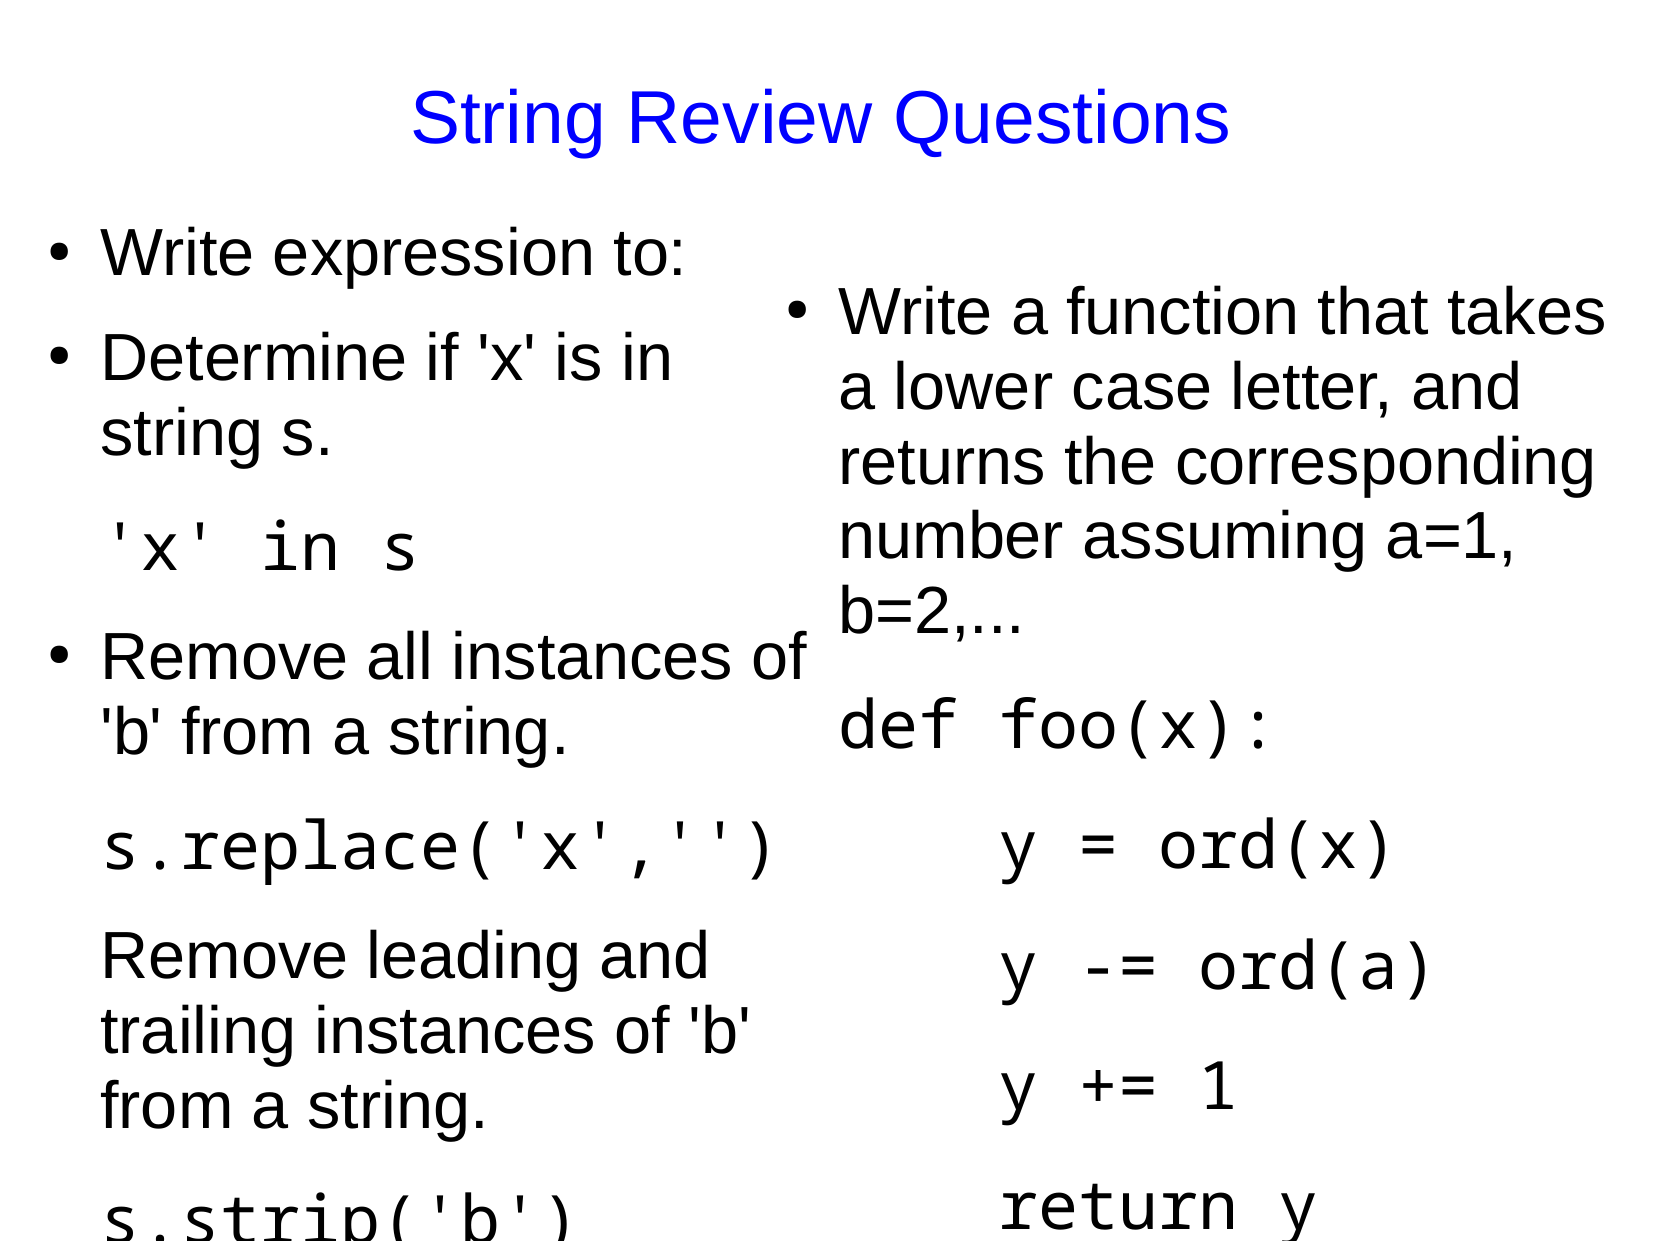

# String Review Questions
Write expression to:
Determine if 'x' is in string s.
'x' in s
Remove all instances of 'b' from a string.
s.replace('x','')
Remove leading and trailing instances of 'b' from a string.
s.strip('b')
Write a function that takes a lower case letter, and returns the corresponding number assuming a=1, b=2,...
def foo(x):
 y = ord(x)
 y -= ord(a)
 y += 1
 return y